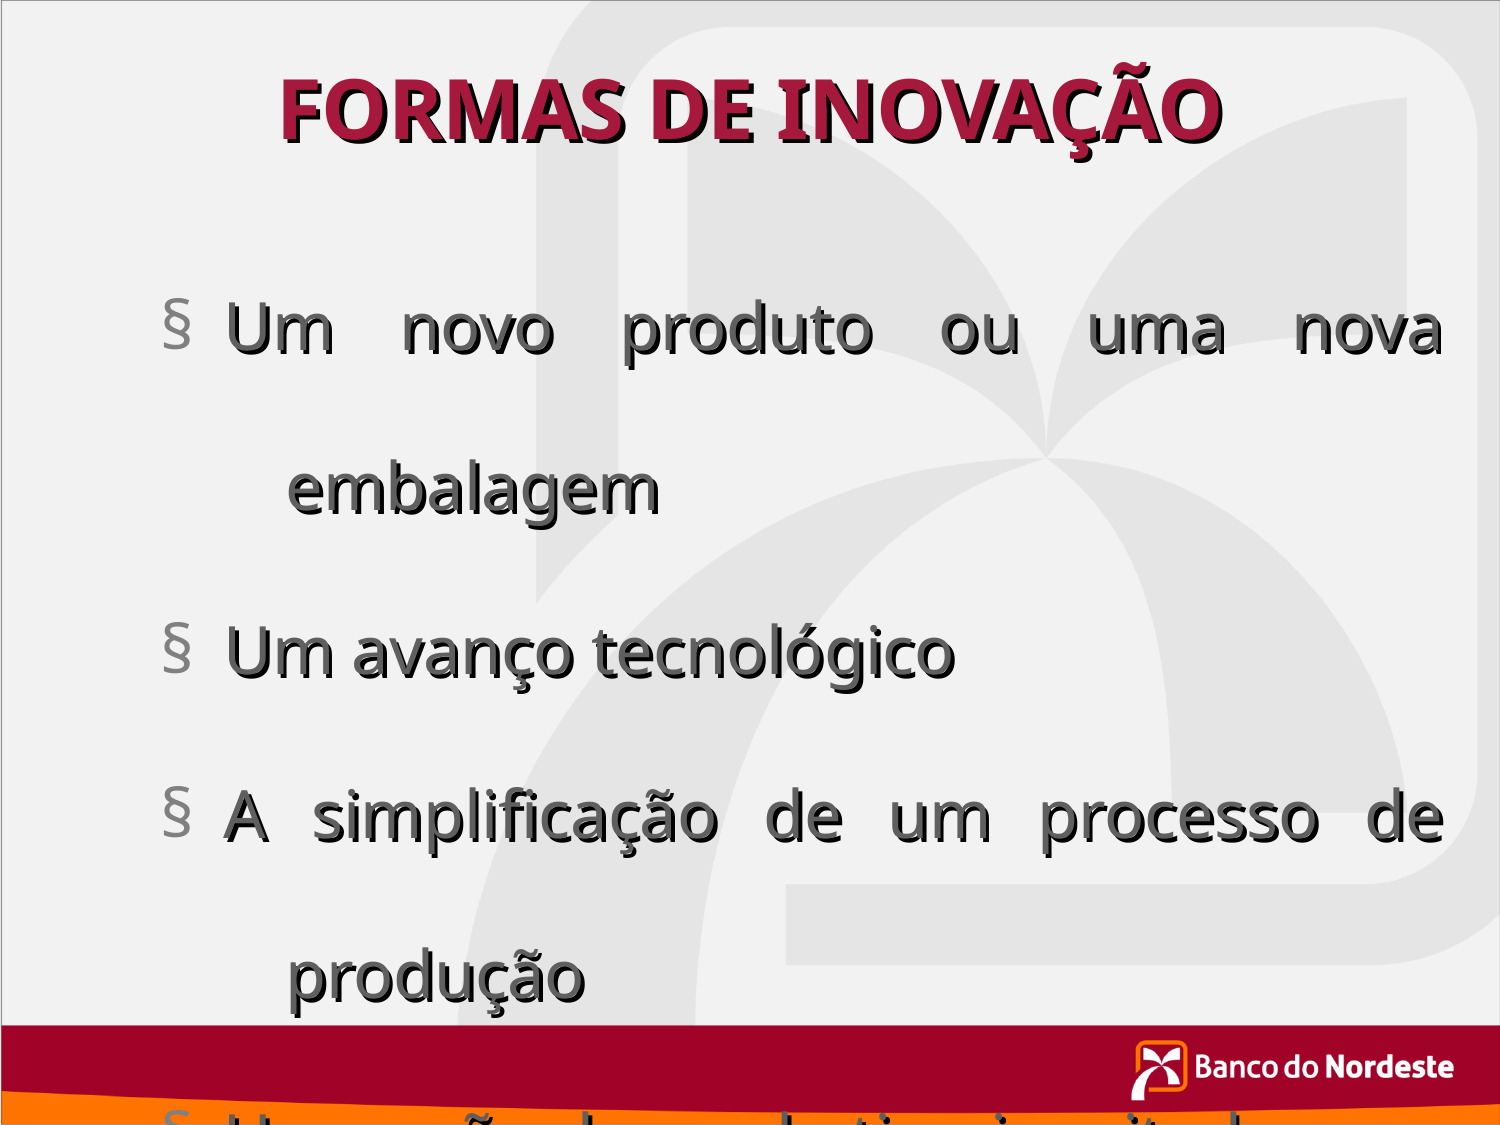

FORMAS DE INOVAÇÃO
Um novo produto ou uma nova embalagem
Um avanço tecnológico
A simplificação de um processo de produção
Uma ação de marketing inusitada